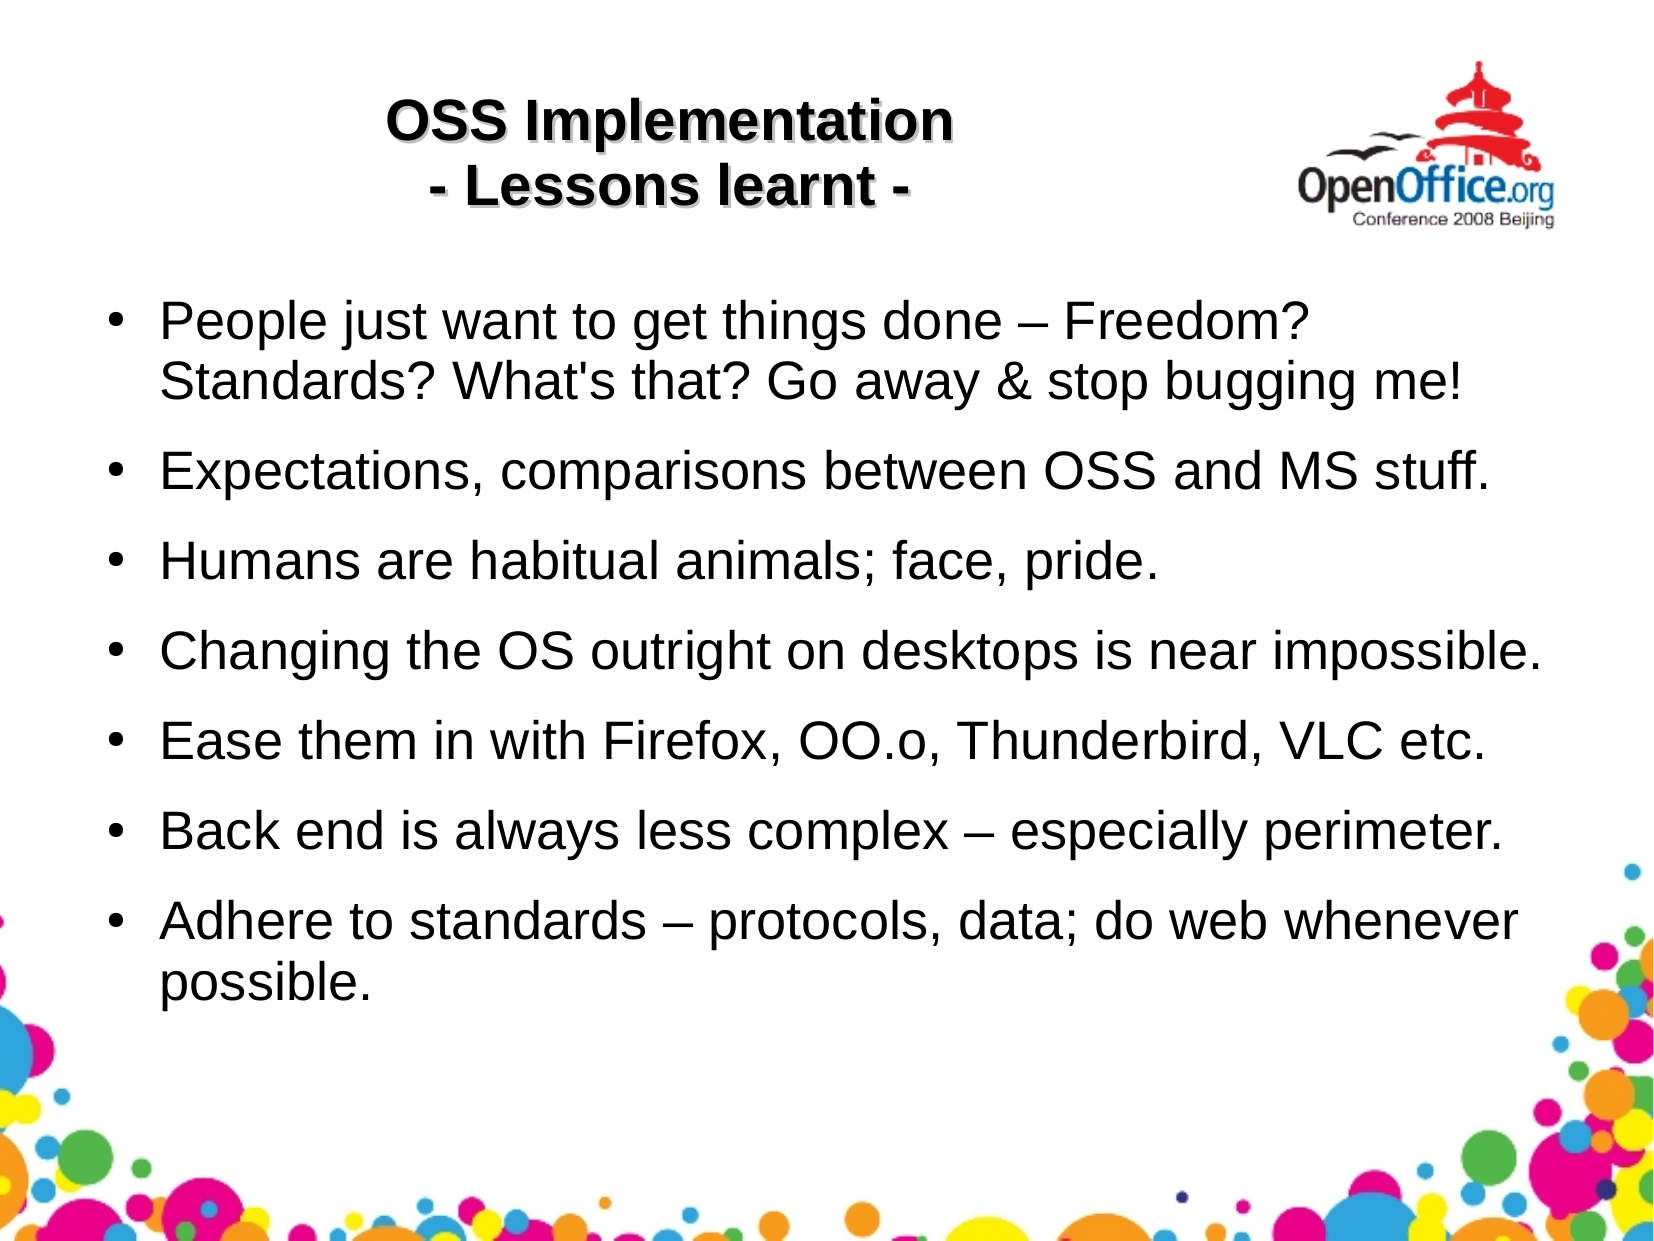

# OSS Implementation - Lessons learnt -
People just want to get things done – Freedom? Standards? What's that? Go away & stop bugging me!
Expectations, comparisons between OSS and MS stuff.
Humans are habitual animals; face, pride.
Changing the OS outright on desktops is near impossible.
Ease them in with Firefox, OO.o, Thunderbird, VLC etc.
Back end is always less complex – especially perimeter.
Adhere to standards – protocols, data; do web whenever possible.